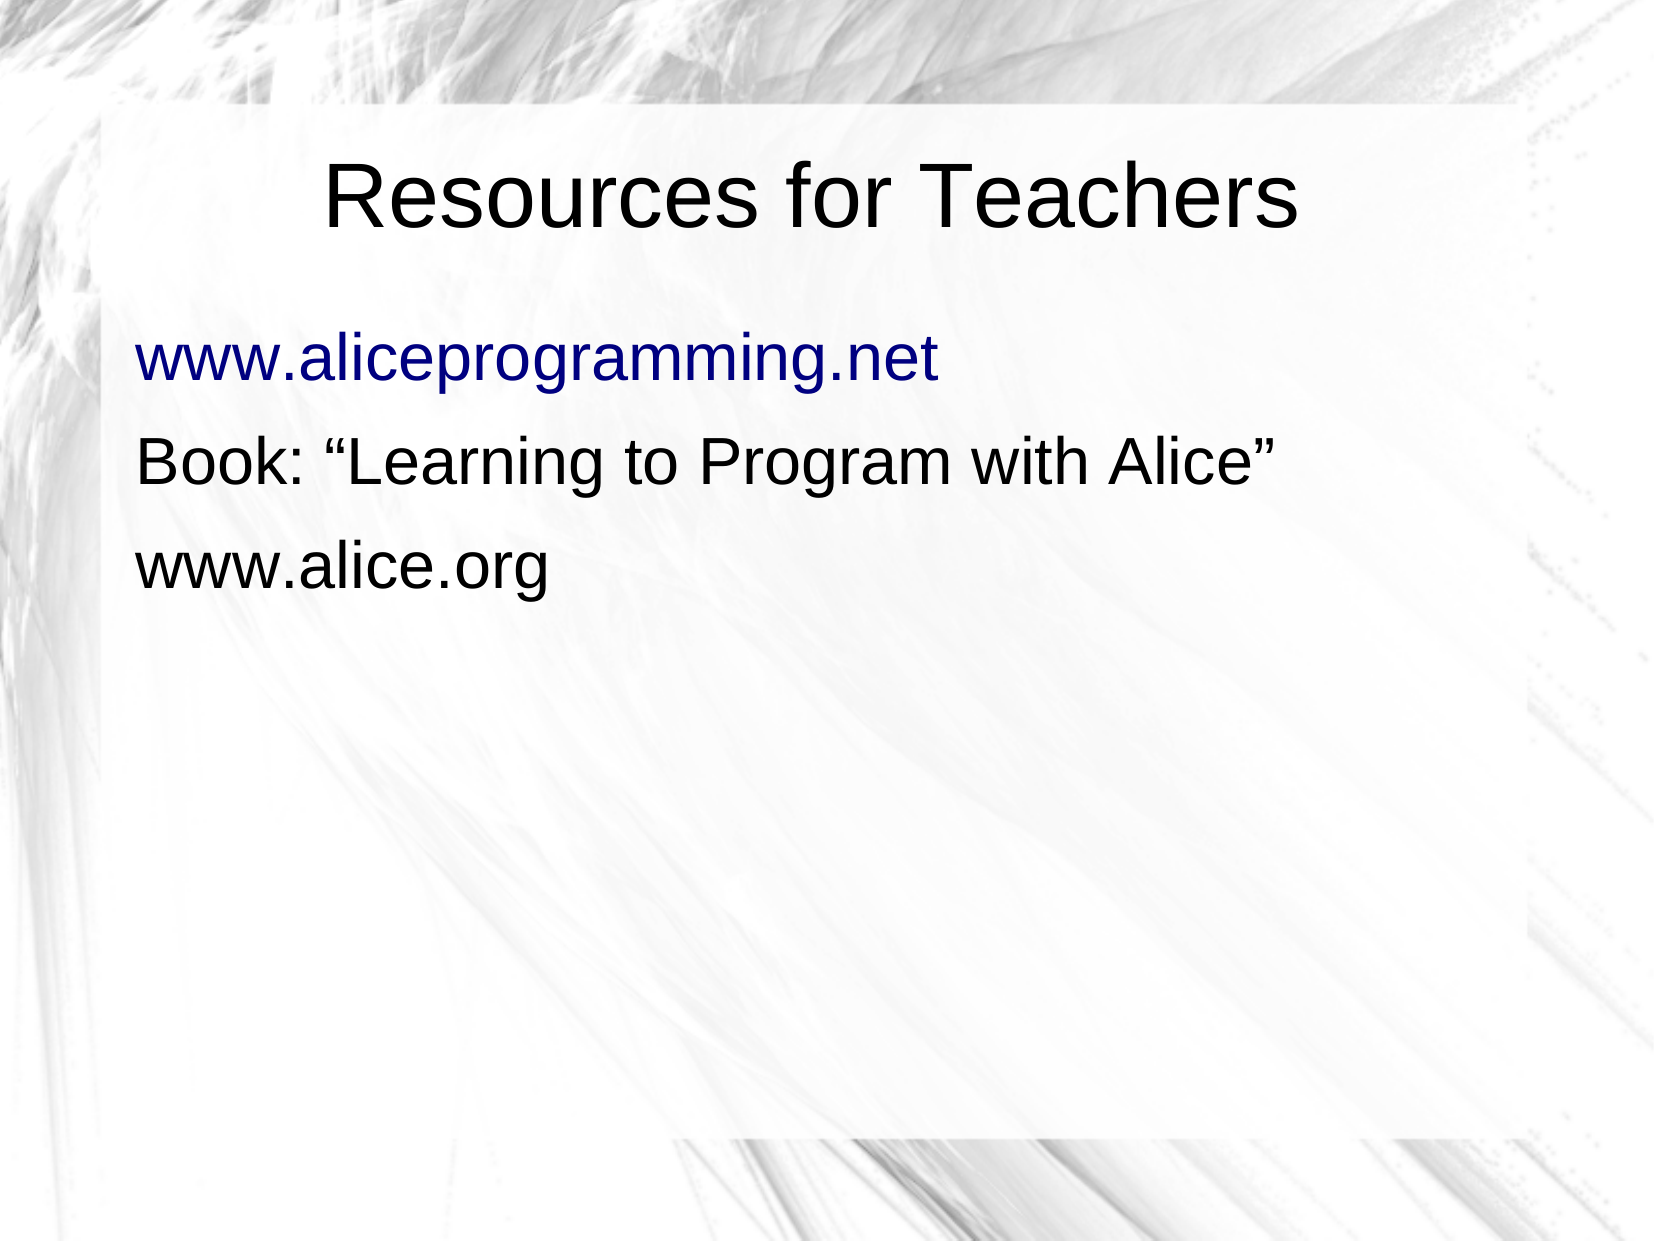

# Resources for Teachers
www.aliceprogramming.net
Book: “Learning to Program with Alice”
www.alice.org